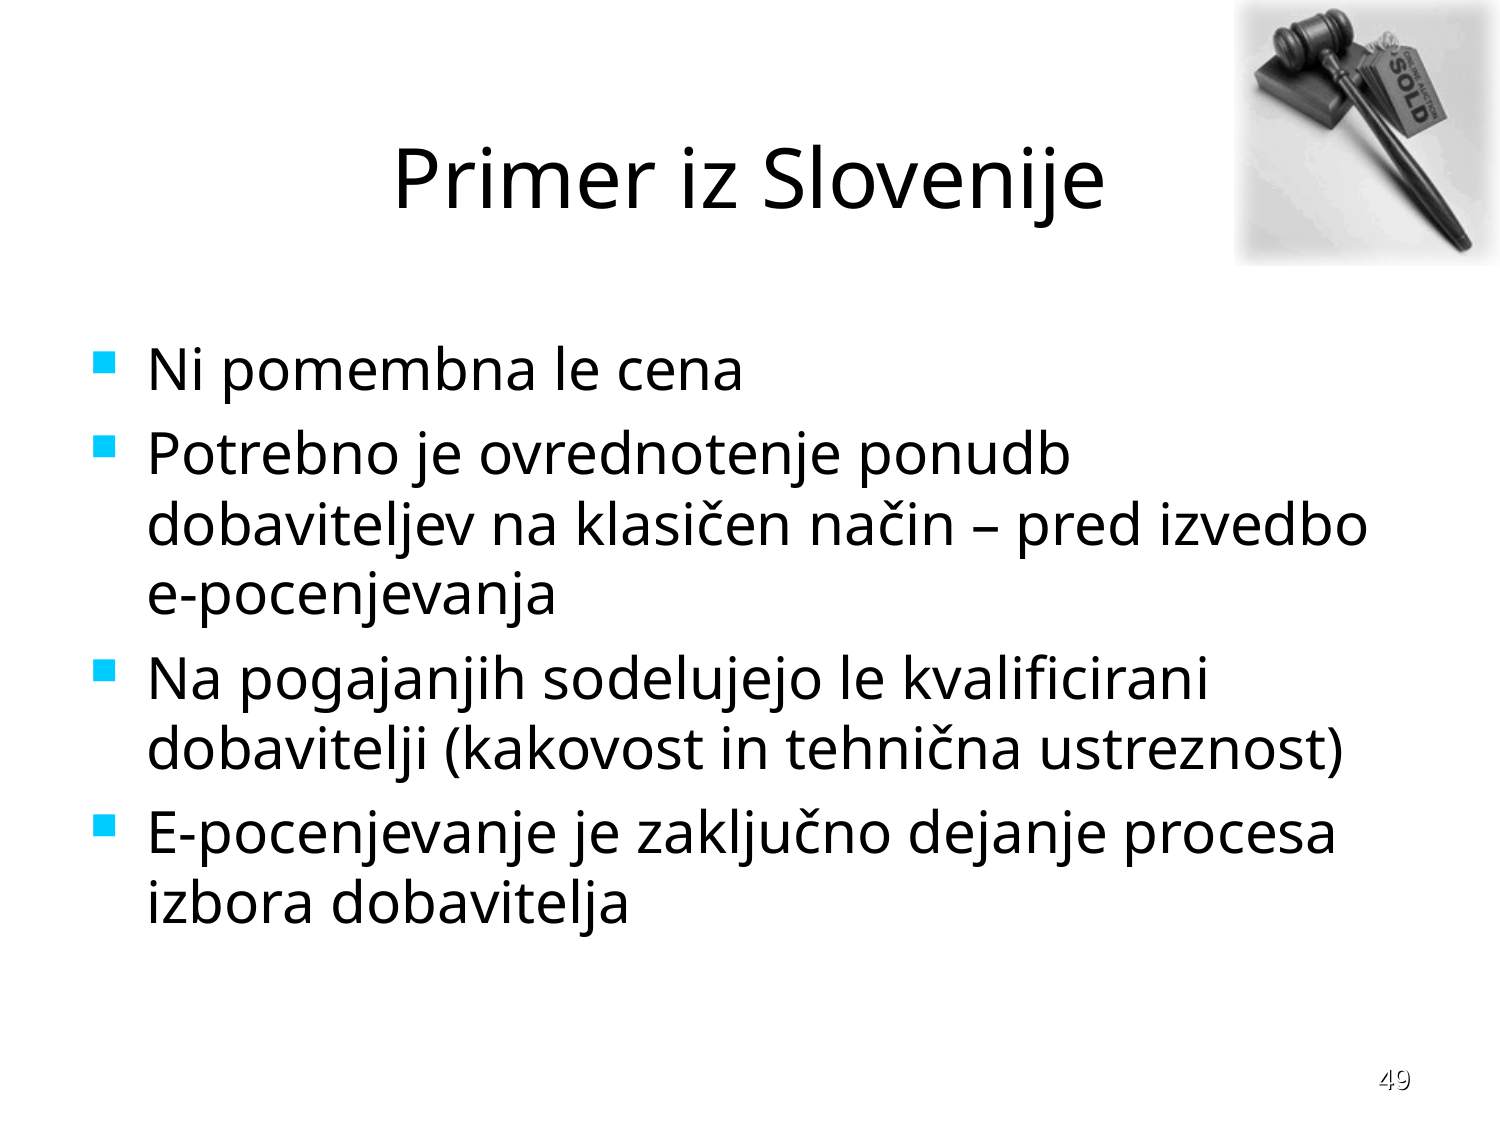

# Primer iz Slovenije
Ni pomembna le cena
Potrebno je ovrednotenje ponudb dobaviteljev na klasičen način – pred izvedbo e-pocenjevanja
Na pogajanjih sodelujejo le kvalificirani dobavitelji (kakovost in tehnična ustreznost)
E-pocenjevanje je zaključno dejanje procesa izbora dobavitelja